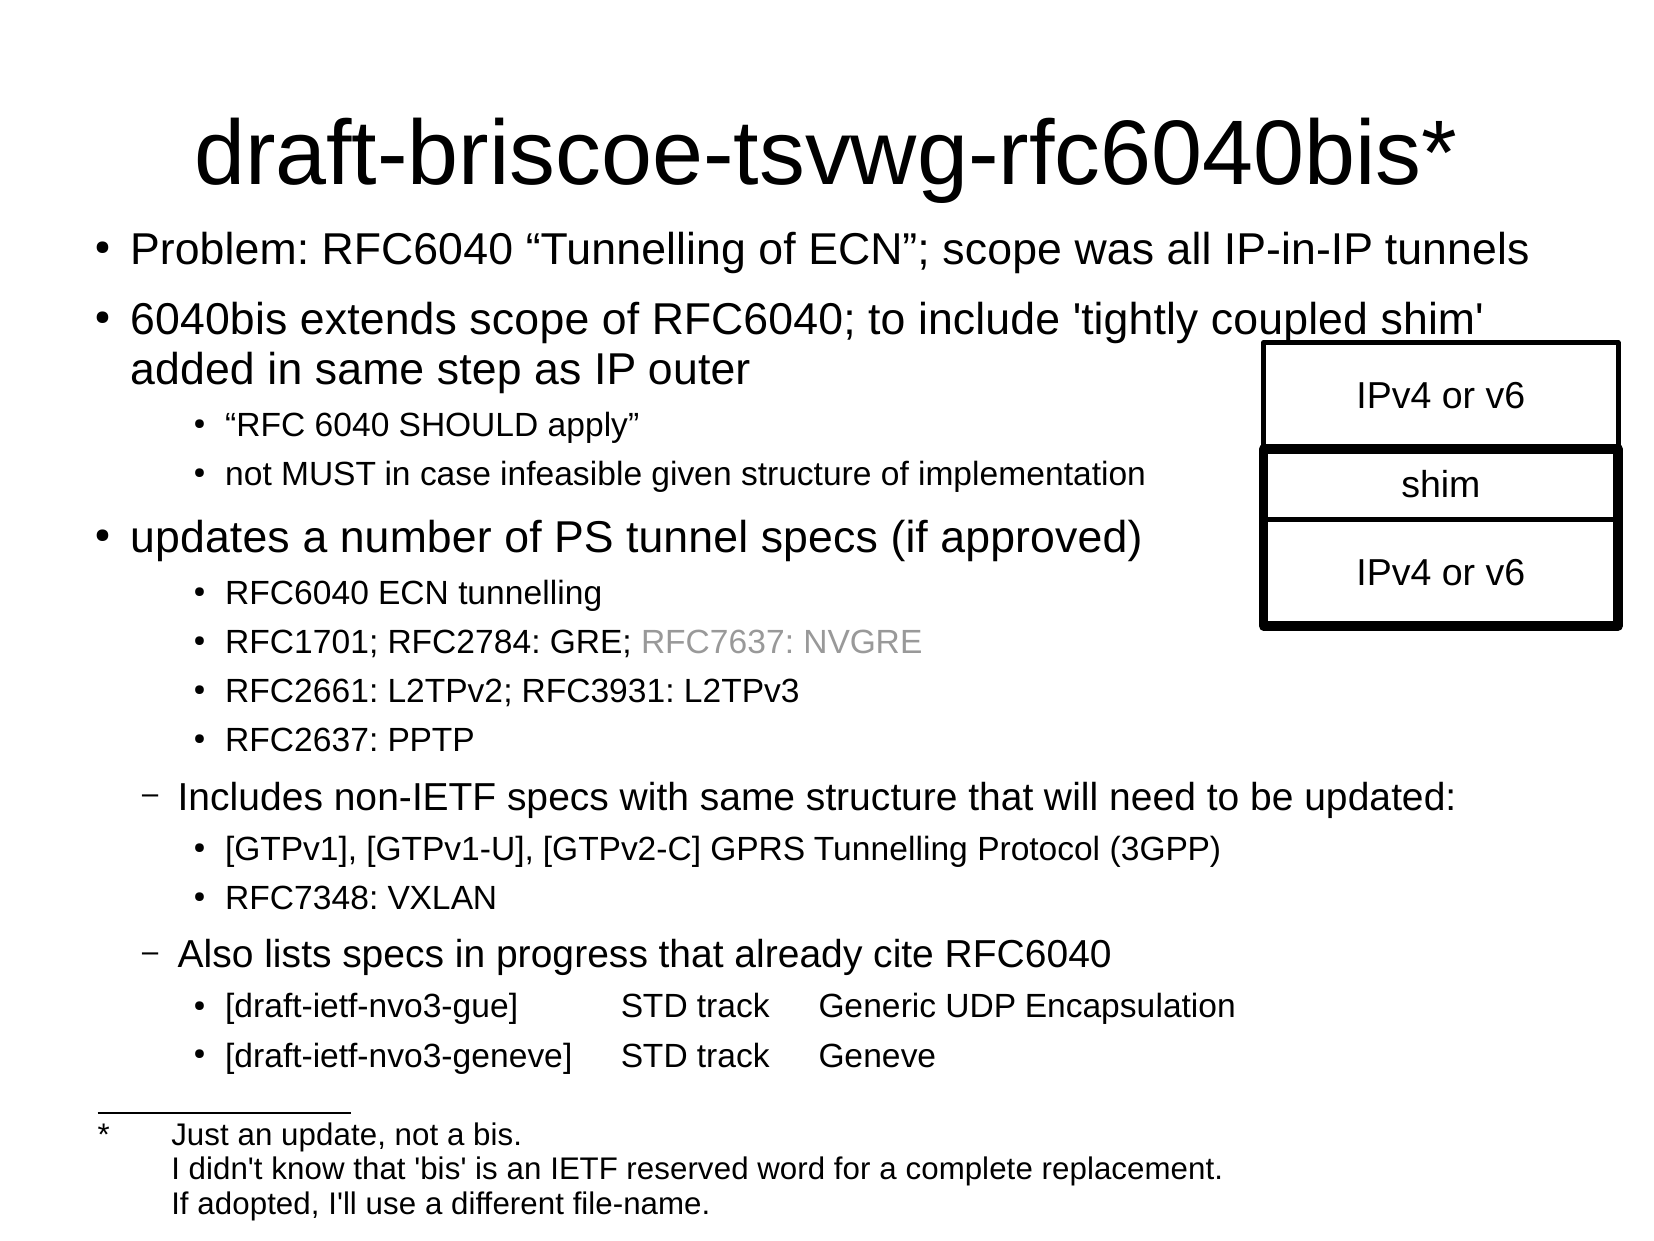

# draft-briscoe-tsvwg-rfc6040bis*
Problem: RFC6040 “Tunnelling of ECN”; scope was all IP-in-IP tunnels
6040bis extends scope of RFC6040; to include 'tightly coupled shim' added in same step as IP outer
“RFC 6040 SHOULD apply”
not MUST in case infeasible given structure of implementation
updates a number of PS tunnel specs (if approved)
RFC6040 ECN tunnelling
RFC1701; RFC2784: GRE; RFC7637: NVGRE
RFC2661: L2TPv2; RFC3931: L2TPv3
RFC2637: PPTP
Includes non-IETF specs with same structure that will need to be updated:
[GTPv1], [GTPv1-U], [GTPv2-C] GPRS Tunnelling Protocol (3GPP)
RFC7348: VXLAN
Also lists specs in progress that already cite RFC6040
[draft-ietf-nvo3-gue] 	 	STD track 	Generic UDP Encapsulation
[draft-ietf-nvo3-geneve]	STD track 	Geneve
IPv4 or v6
shim
IPv4 or v6
* 	Just an update, not a bis.
	I didn't know that 'bis' is an IETF reserved word for a complete replacement.
	If adopted, I'll use a different file-name.